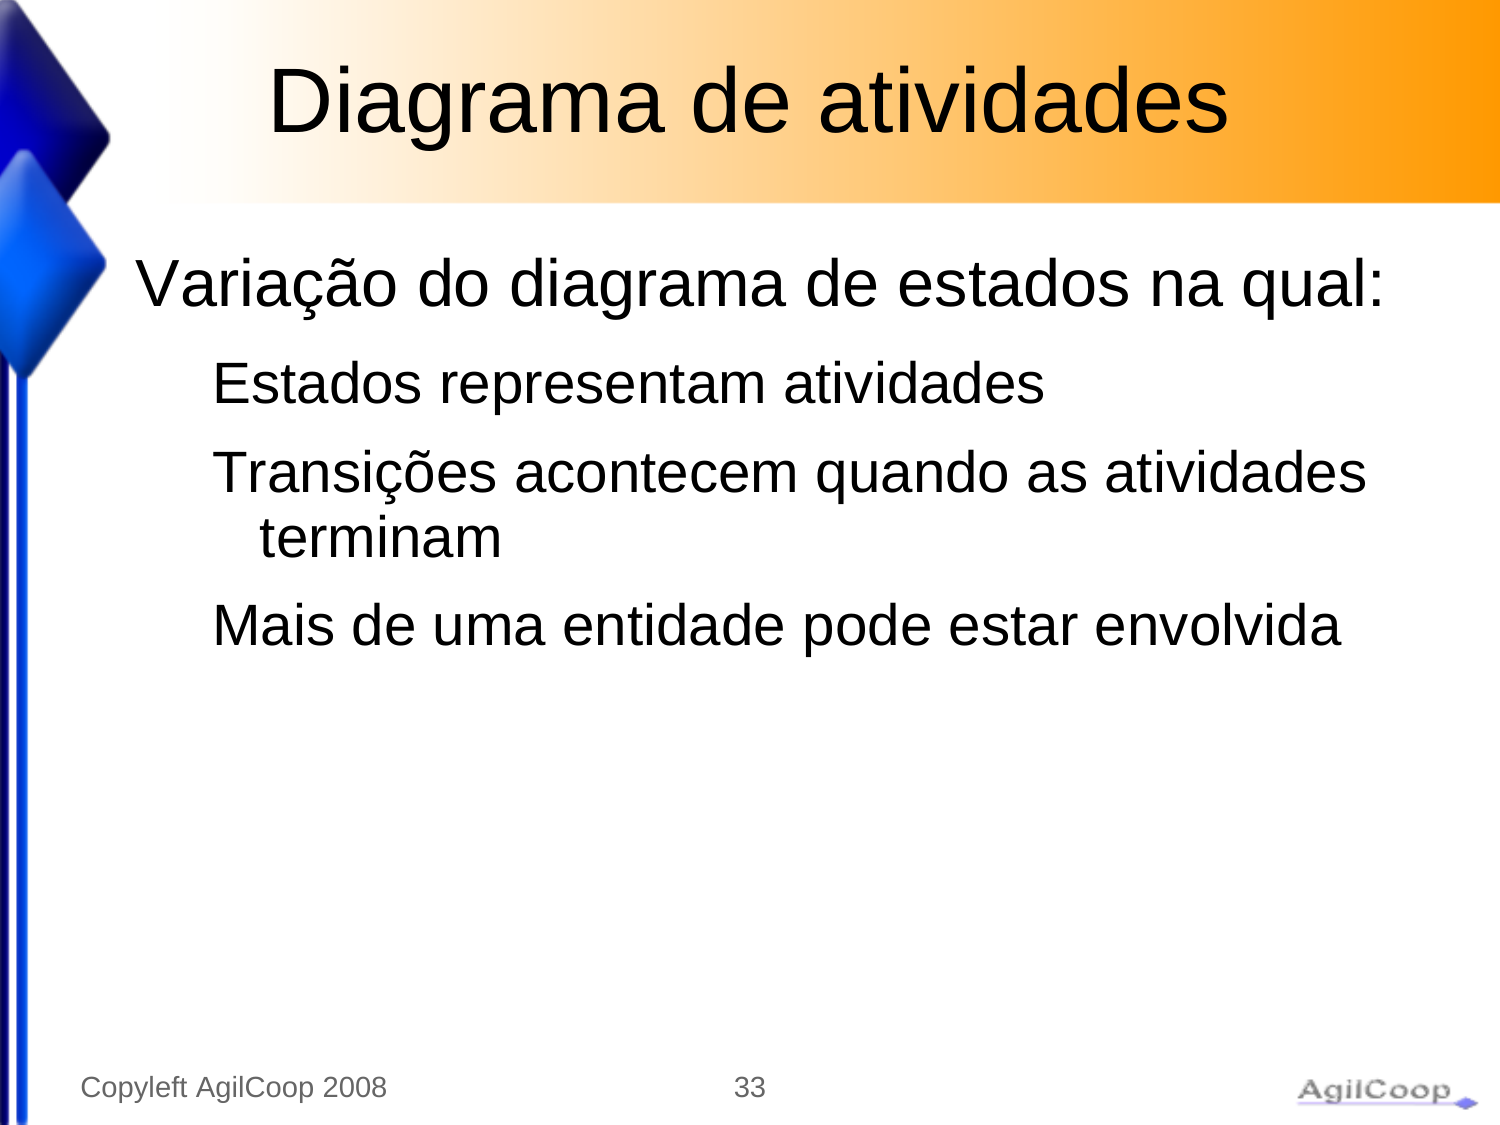

# Diagrama de atividades
Variação do diagrama de estados na qual:
Estados representam atividades
Transições acontecem quando as atividades terminam
Mais de uma entidade pode estar envolvida
Copyleft AgilCoop 2008
33